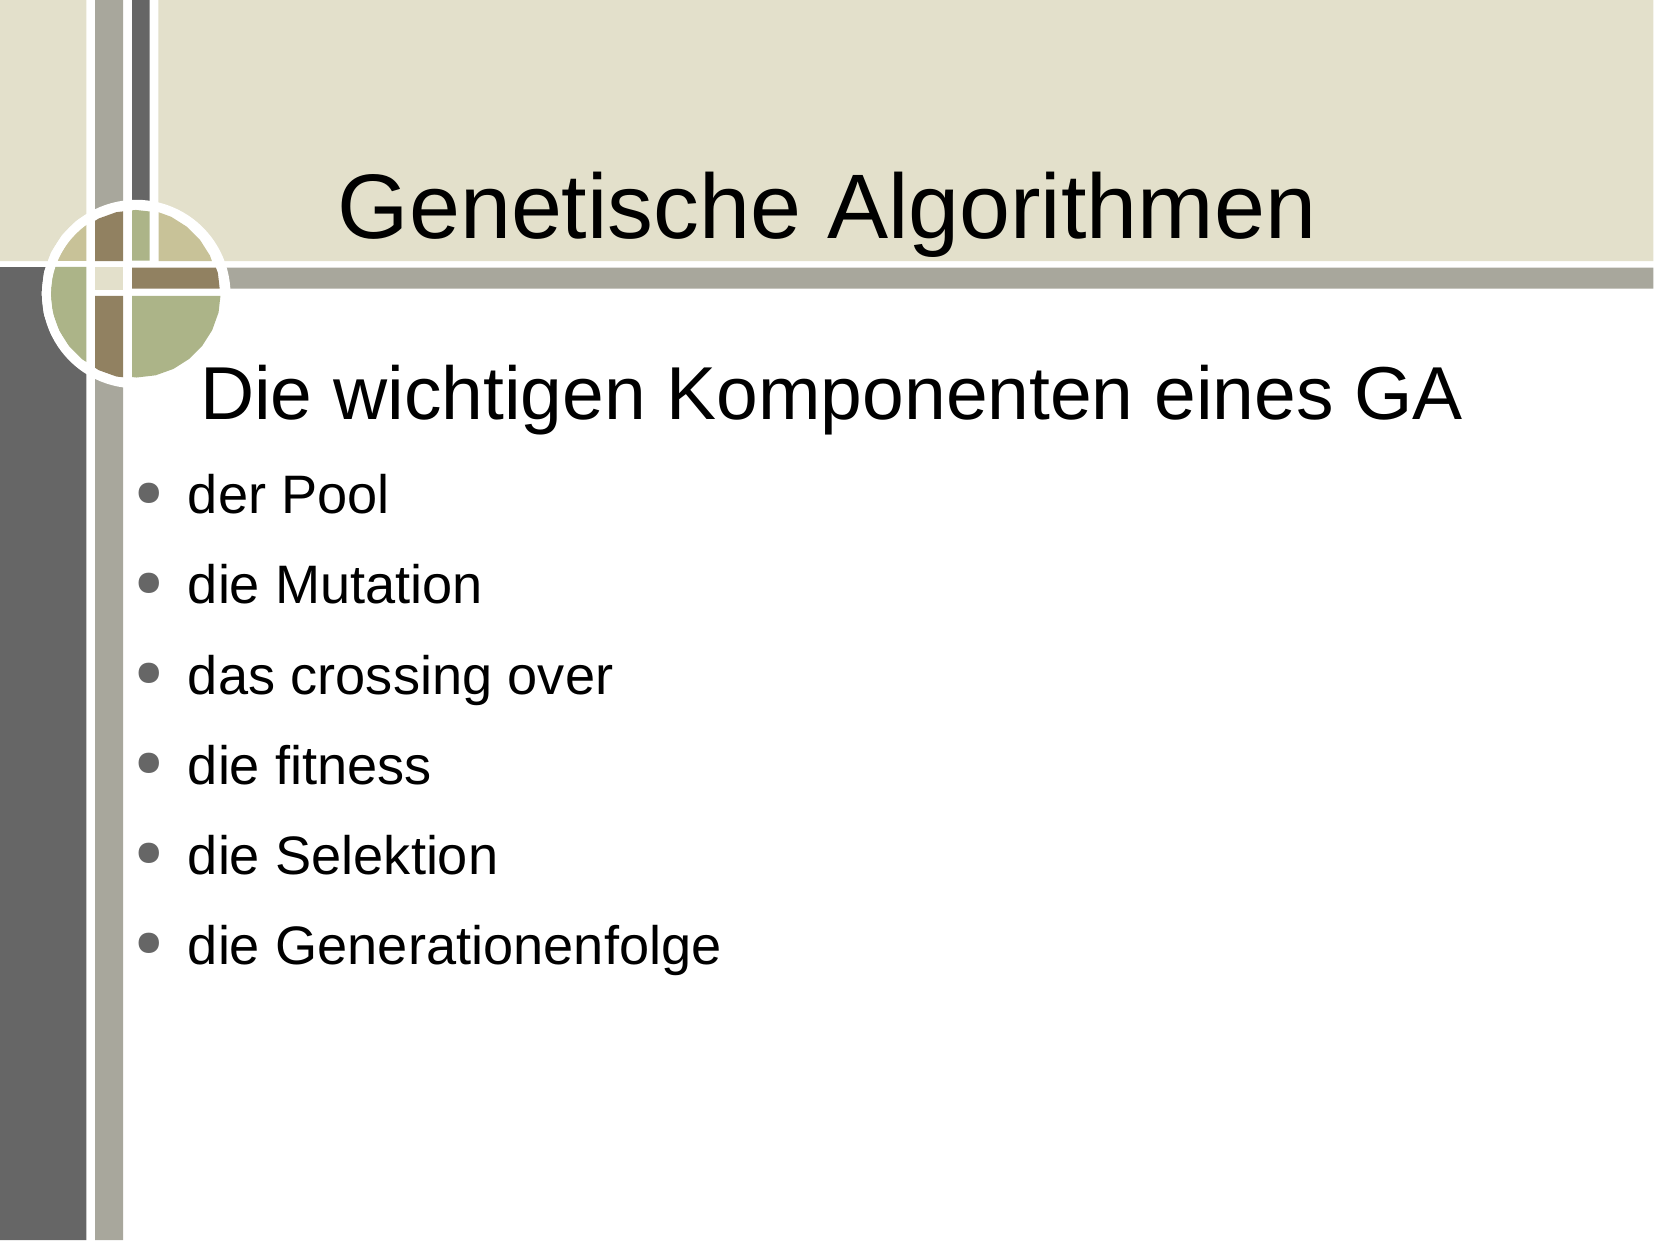

# Genetische Algorithmen
Die wichtigen Komponenten eines GA
der Pool
die Mutation
das crossing over
die fitness
die Selektion
die Generationenfolge